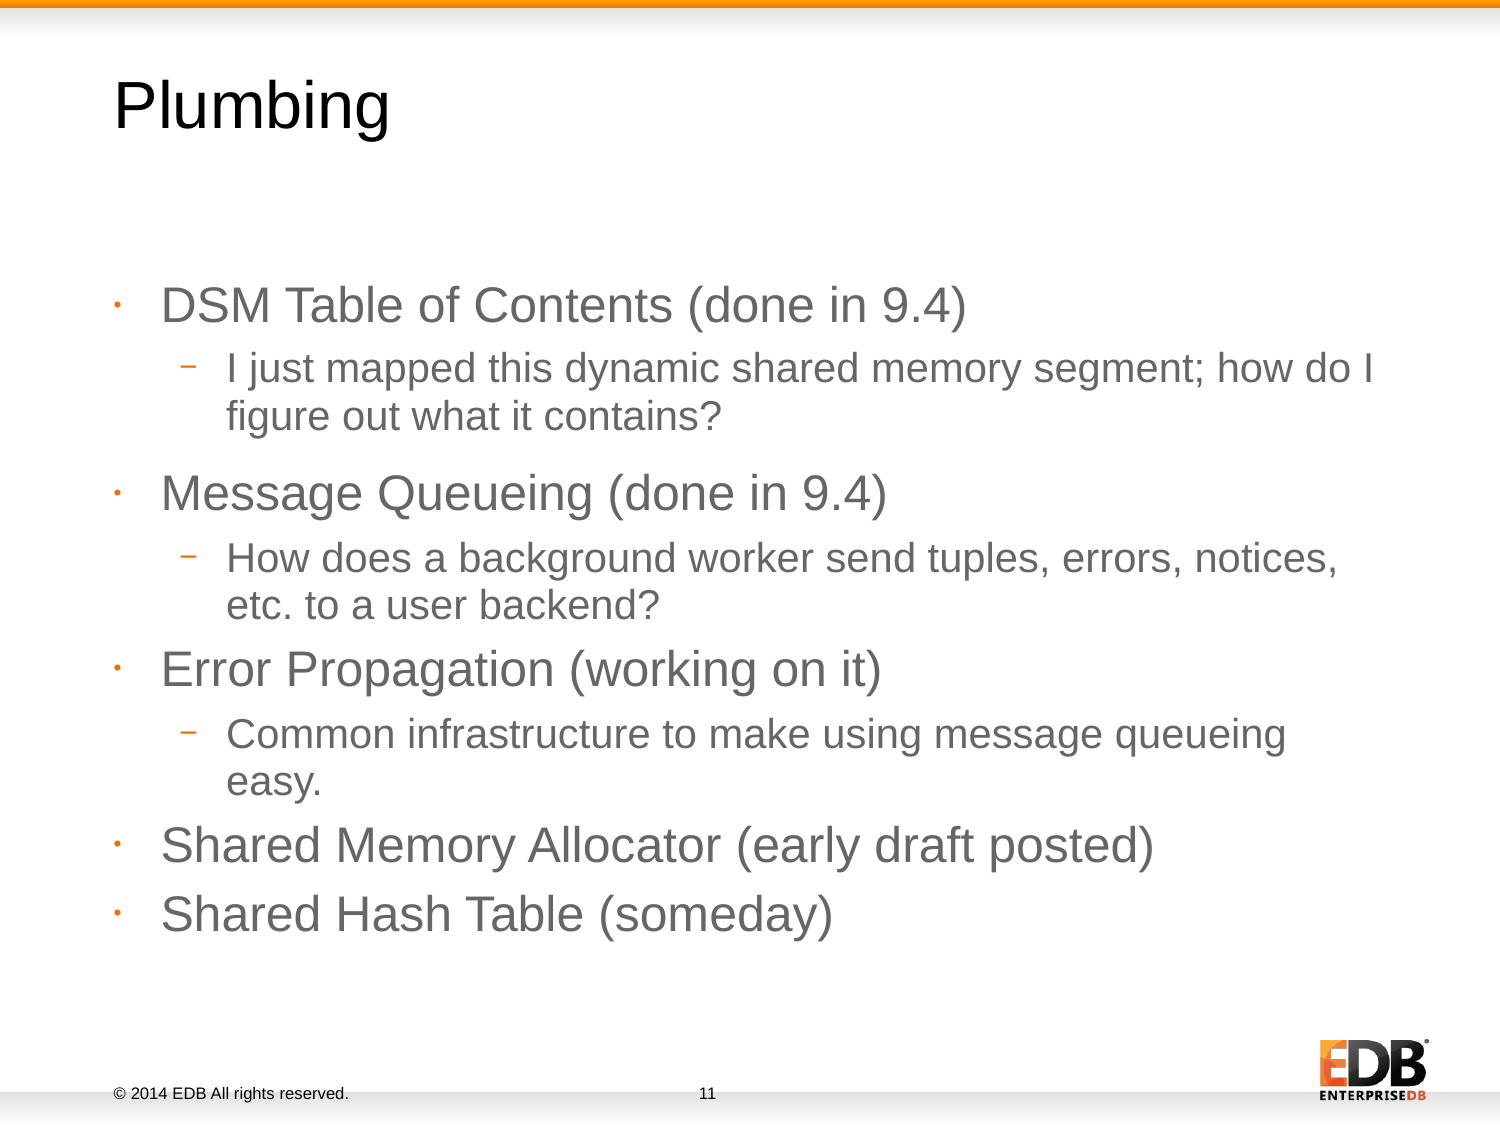

Plumbing
# DSM Table of Contents (done in 9.4)
I just mapped this dynamic shared memory segment; how do I figure out what it contains?
Message Queueing (done in 9.4)
How does a background worker send tuples, errors, notices, etc. to a user backend?
Error Propagation (working on it)
Common infrastructure to make using message queueing easy.
Shared Memory Allocator (early draft posted)
Shared Hash Table (someday)